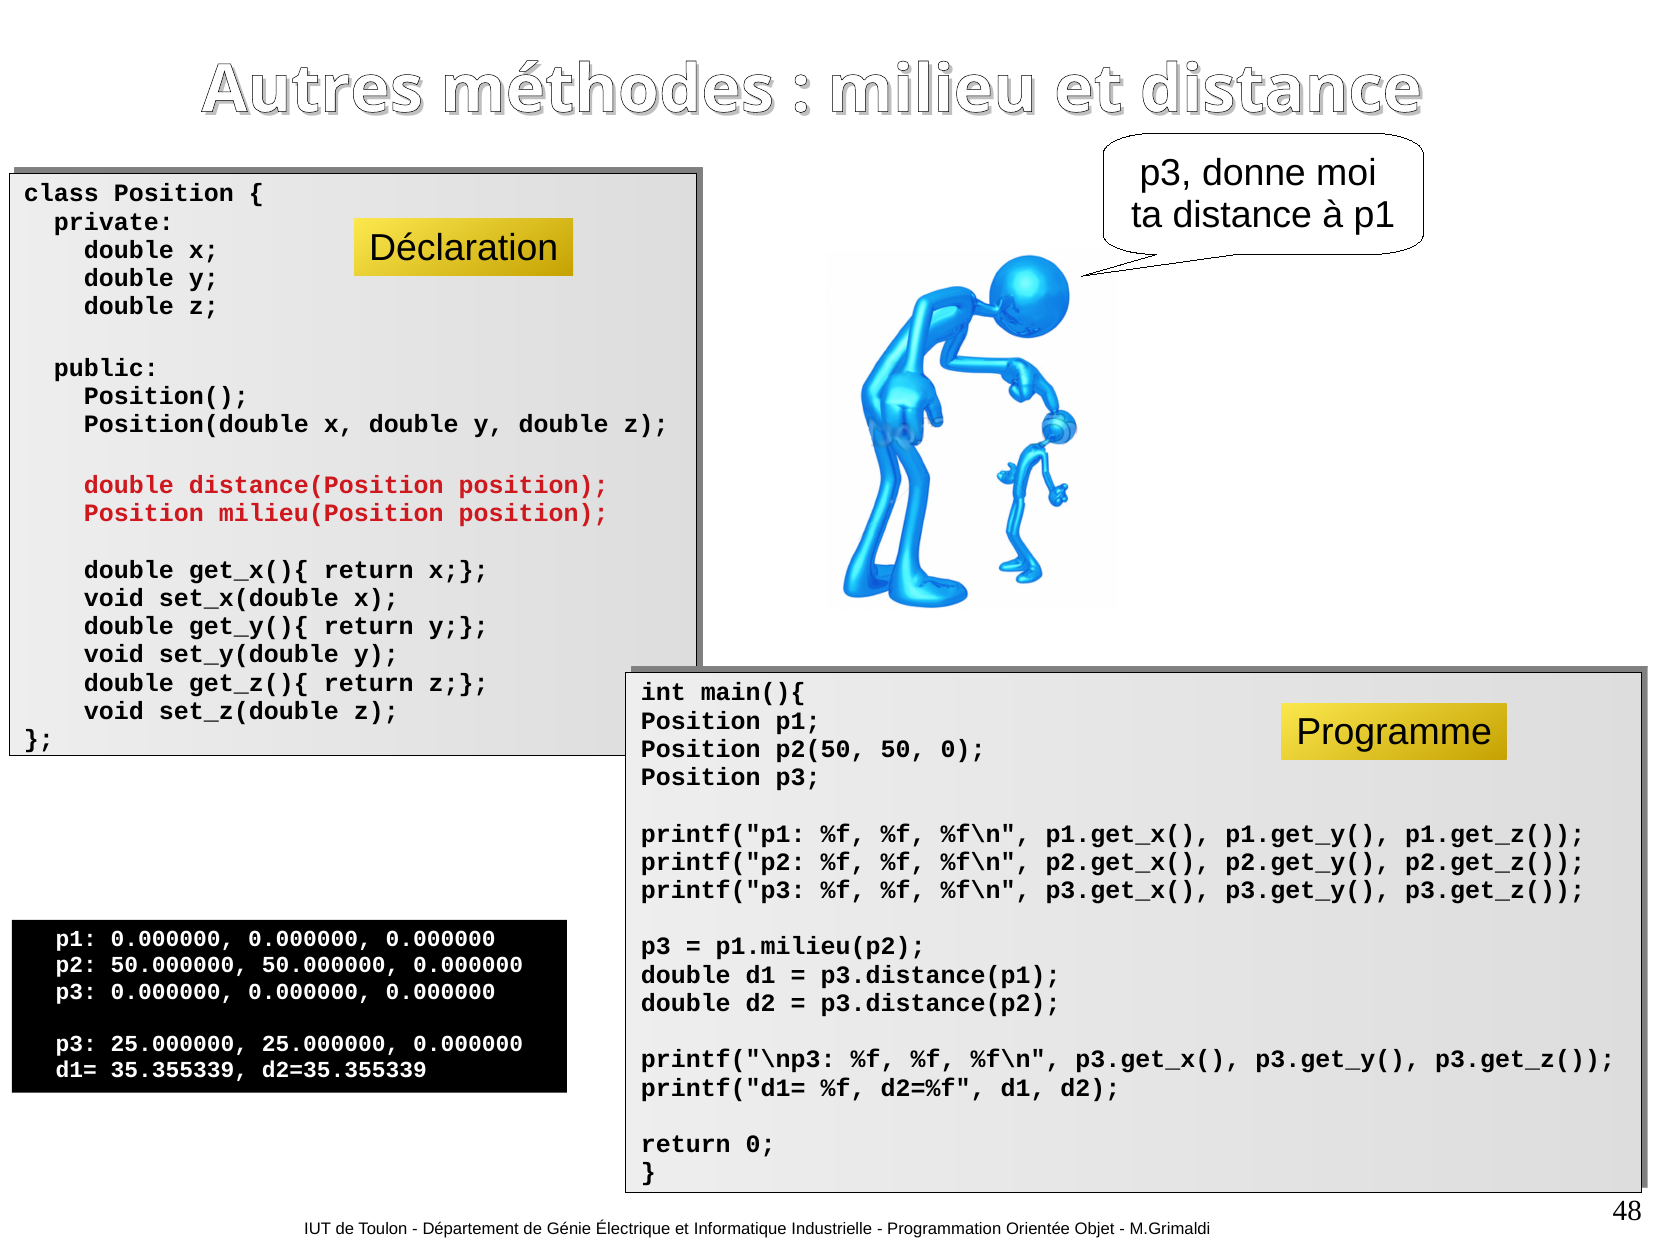

# Autres méthodes : milieu et distance
p1, donne moi
ton milieu avec p2
p3, donne moi
ta distance à p1
class Position {
 private:
 double x;
 double y;
 double z;
 public:
 Position();
 Position(double x, double y, double z);
 double distance(Position position);
 Position milieu(Position position);
 double get_x(){ return x;};
 void set_x(double x);
 double get_y(){ return y;};
 void set_y(double y);
 double get_z(){ return z;};
 void set_z(double z);
};
Déclaration
int main(){
Position p1;
Position p2(50, 50, 0);
Position p3;
printf("p1: %f, %f, %f\n", p1.get_x(), p1.get_y(), p1.get_z());
printf("p2: %f, %f, %f\n", p2.get_x(), p2.get_y(), p2.get_z());
printf("p3: %f, %f, %f\n", p3.get_x(), p3.get_y(), p3.get_z());
p3 = p1.milieu(p2);
double d1 = p3.distance(p1);
double d2 = p3.distance(p2);
printf("\np3: %f, %f, %f\n", p3.get_x(), p3.get_y(), p3.get_z());
printf("d1= %f, d2=%f", d1, d2);
return 0;
}
Programme
p1: 0.000000, 0.000000, 0.000000
p2: 50.000000, 50.000000, 0.000000
p3: 0.000000, 0.000000, 0.000000
p3: 25.000000, 25.000000, 0.000000
d1= 35.355339, d2=35.355339